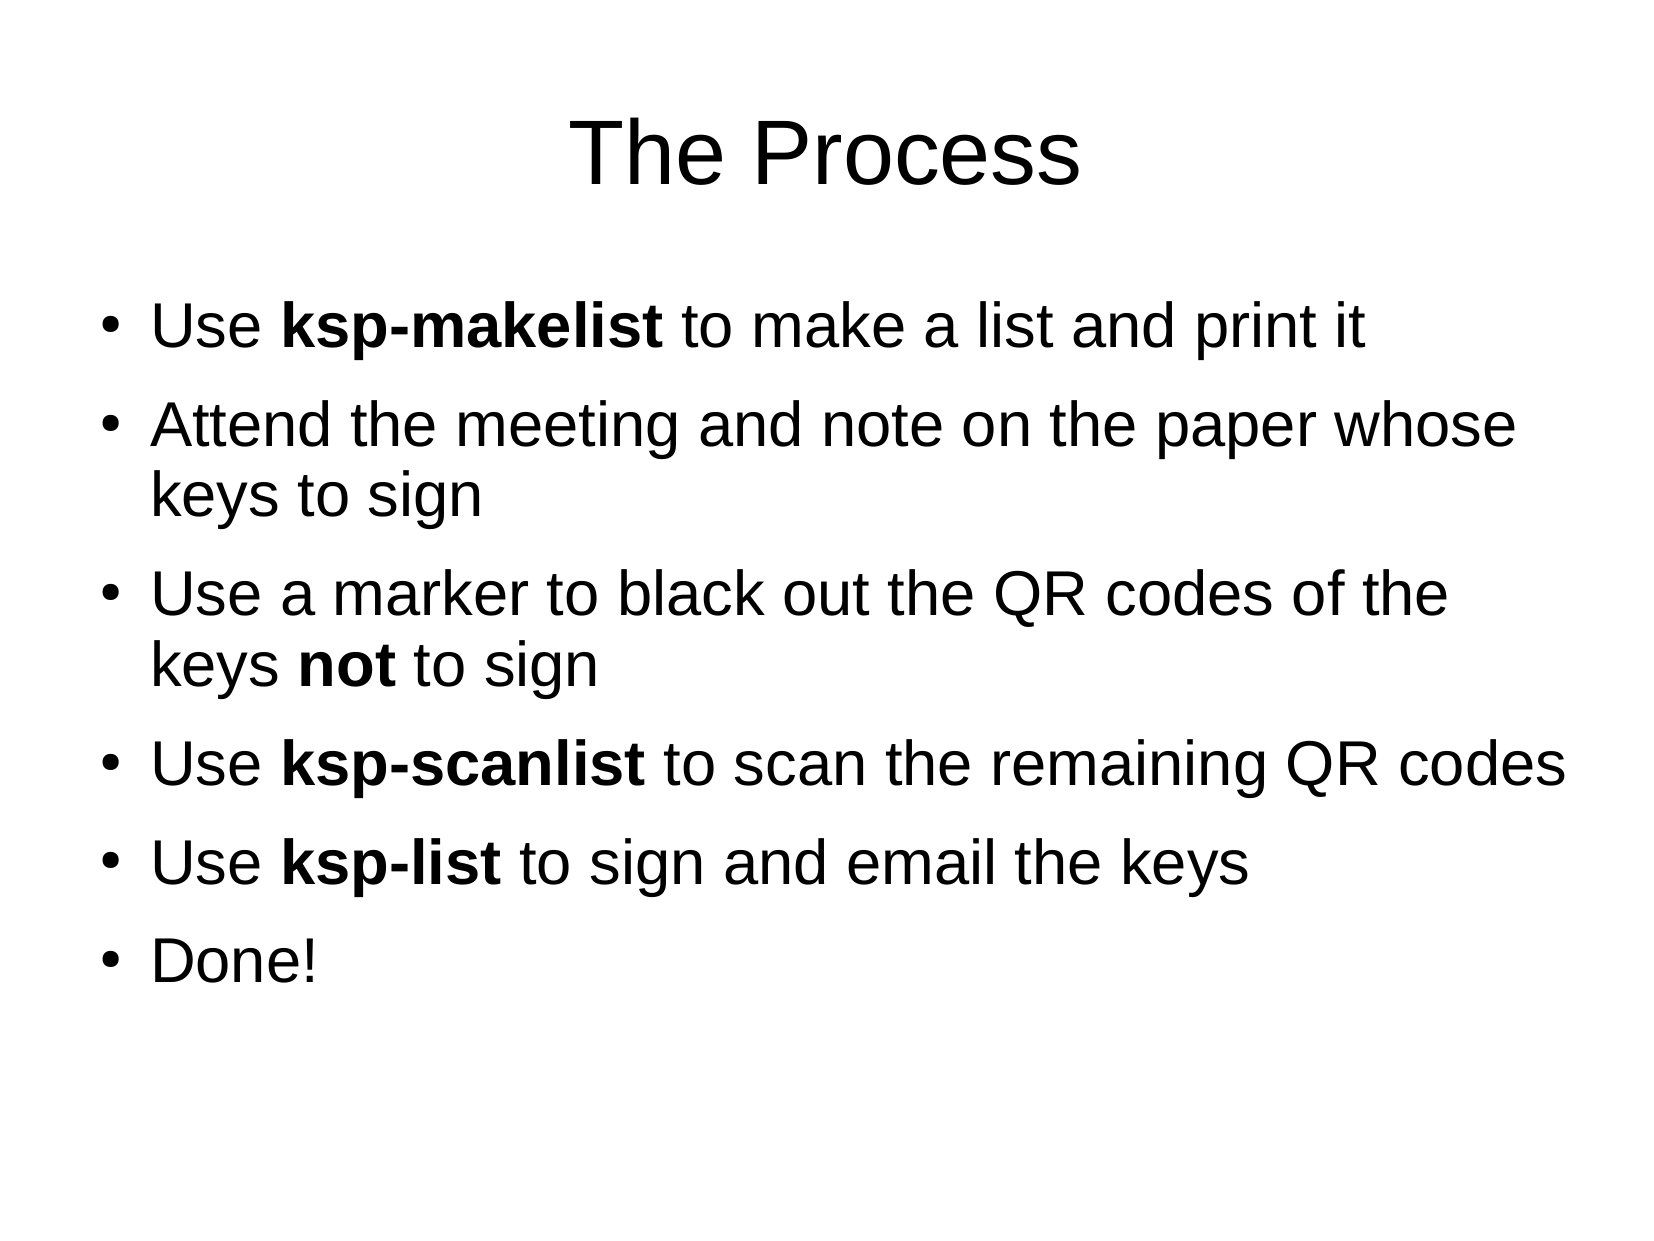

# The Process
Use ksp-makelist to make a list and print it
Attend the meeting and note on the paper whose keys to sign
Use a marker to black out the QR codes of the keys not to sign
Use ksp-scanlist to scan the remaining QR codes
Use ksp-list to sign and email the keys
Done!